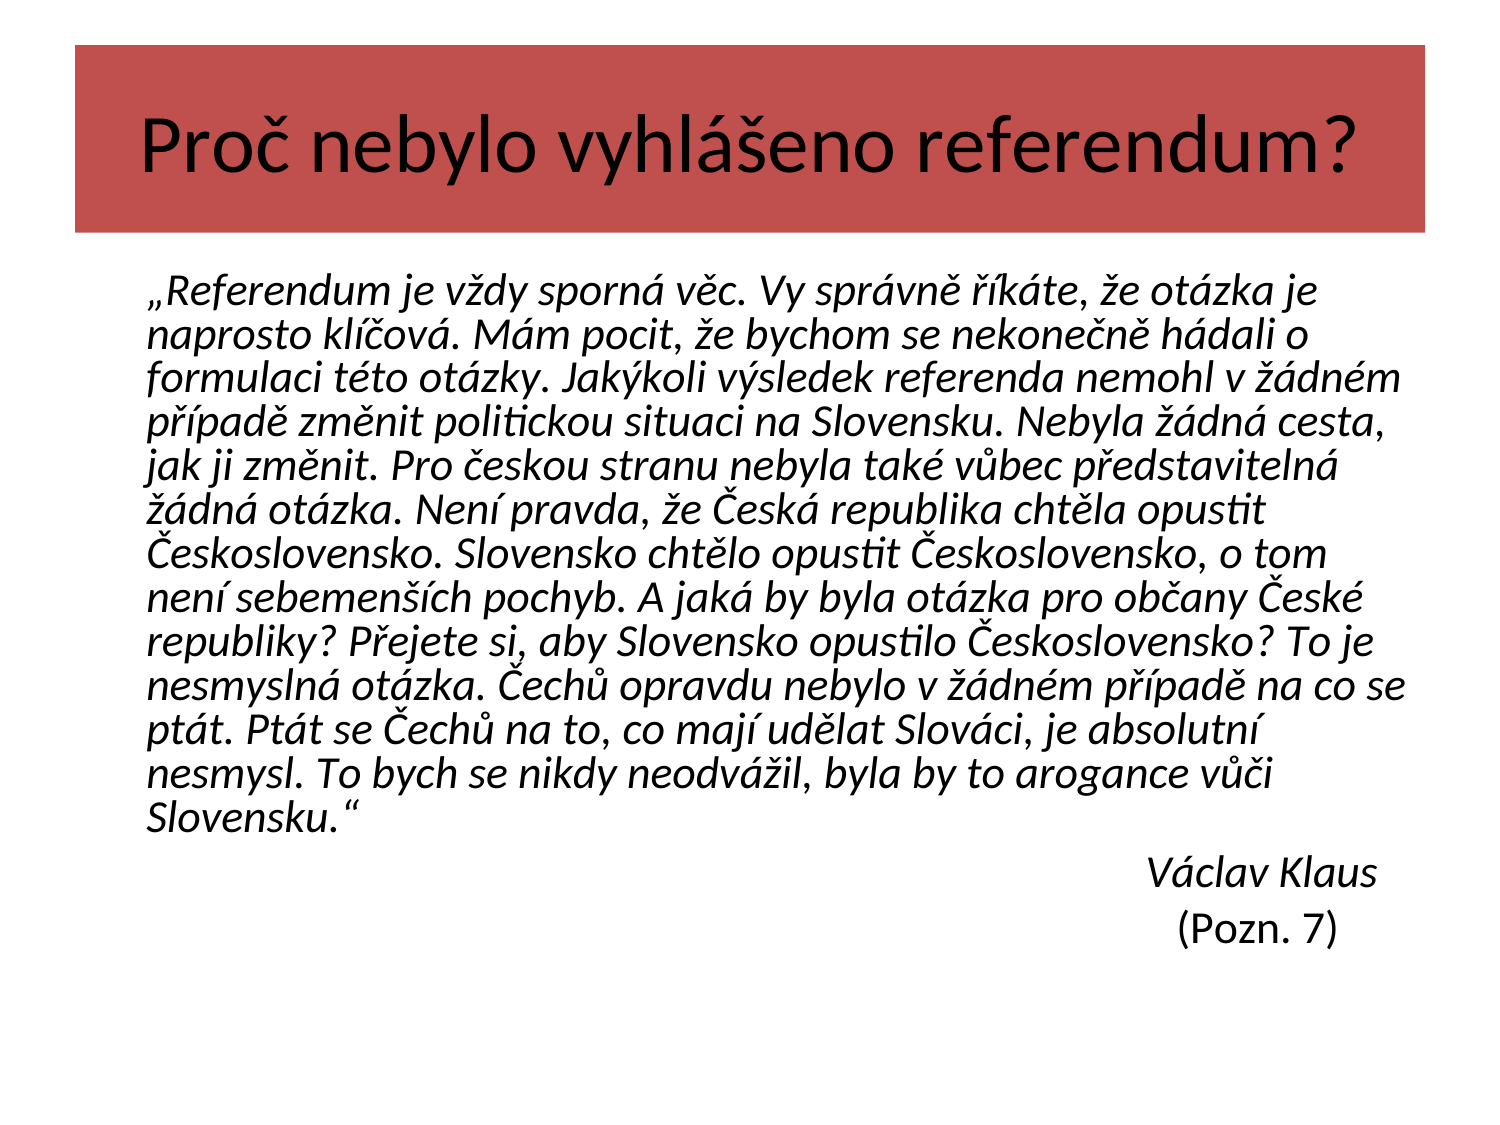

# Proč nebylo vyhlášeno referendum?
	„Referendum je vždy sporná věc. Vy správně říkáte, že otázka je naprosto klíčová. Mám pocit, že bychom se nekonečně hádali o formulaci této otázky. Jakýkoli výsledek referenda nemohl v žádném případě změnit politickou situaci na Slovensku. Nebyla žádná cesta, jak ji změnit. Pro českou stranu nebyla také vůbec představitelná žádná otázka. Není pravda, že Česká republika chtěla opustit Československo. Slovensko chtělo opustit Československo, o tom není sebemenších pochyb. A jaká by byla otázka pro občany České republiky? Přejete si, aby Slovensko opustilo Československo? To je nesmyslná otázka. Čechů opravdu nebylo v žádném případě na co se ptát. Ptát se Čechů na to, co mají udělat Slováci, je absolutní nesmysl. To bych se nikdy neodvážil, byla by to arogance vůči Slovensku.“
 Václav Klaus
 (Pozn. 7)